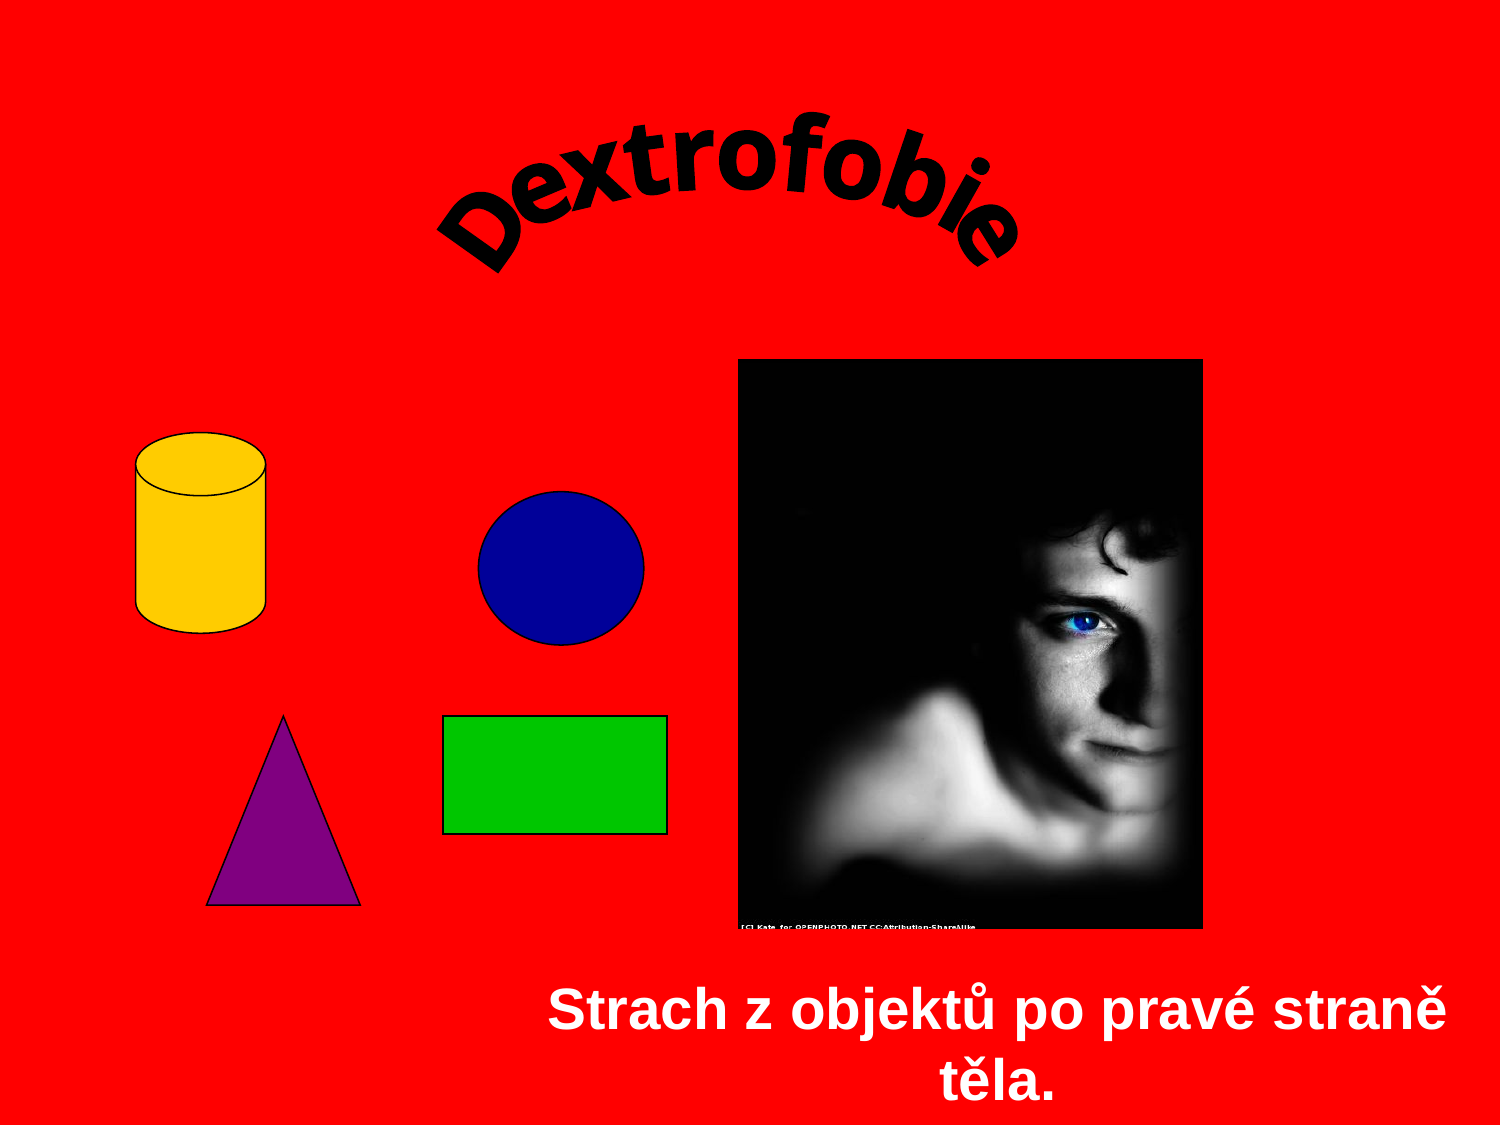

Dextrofobie
Strach z objektů po pravé straně těla.